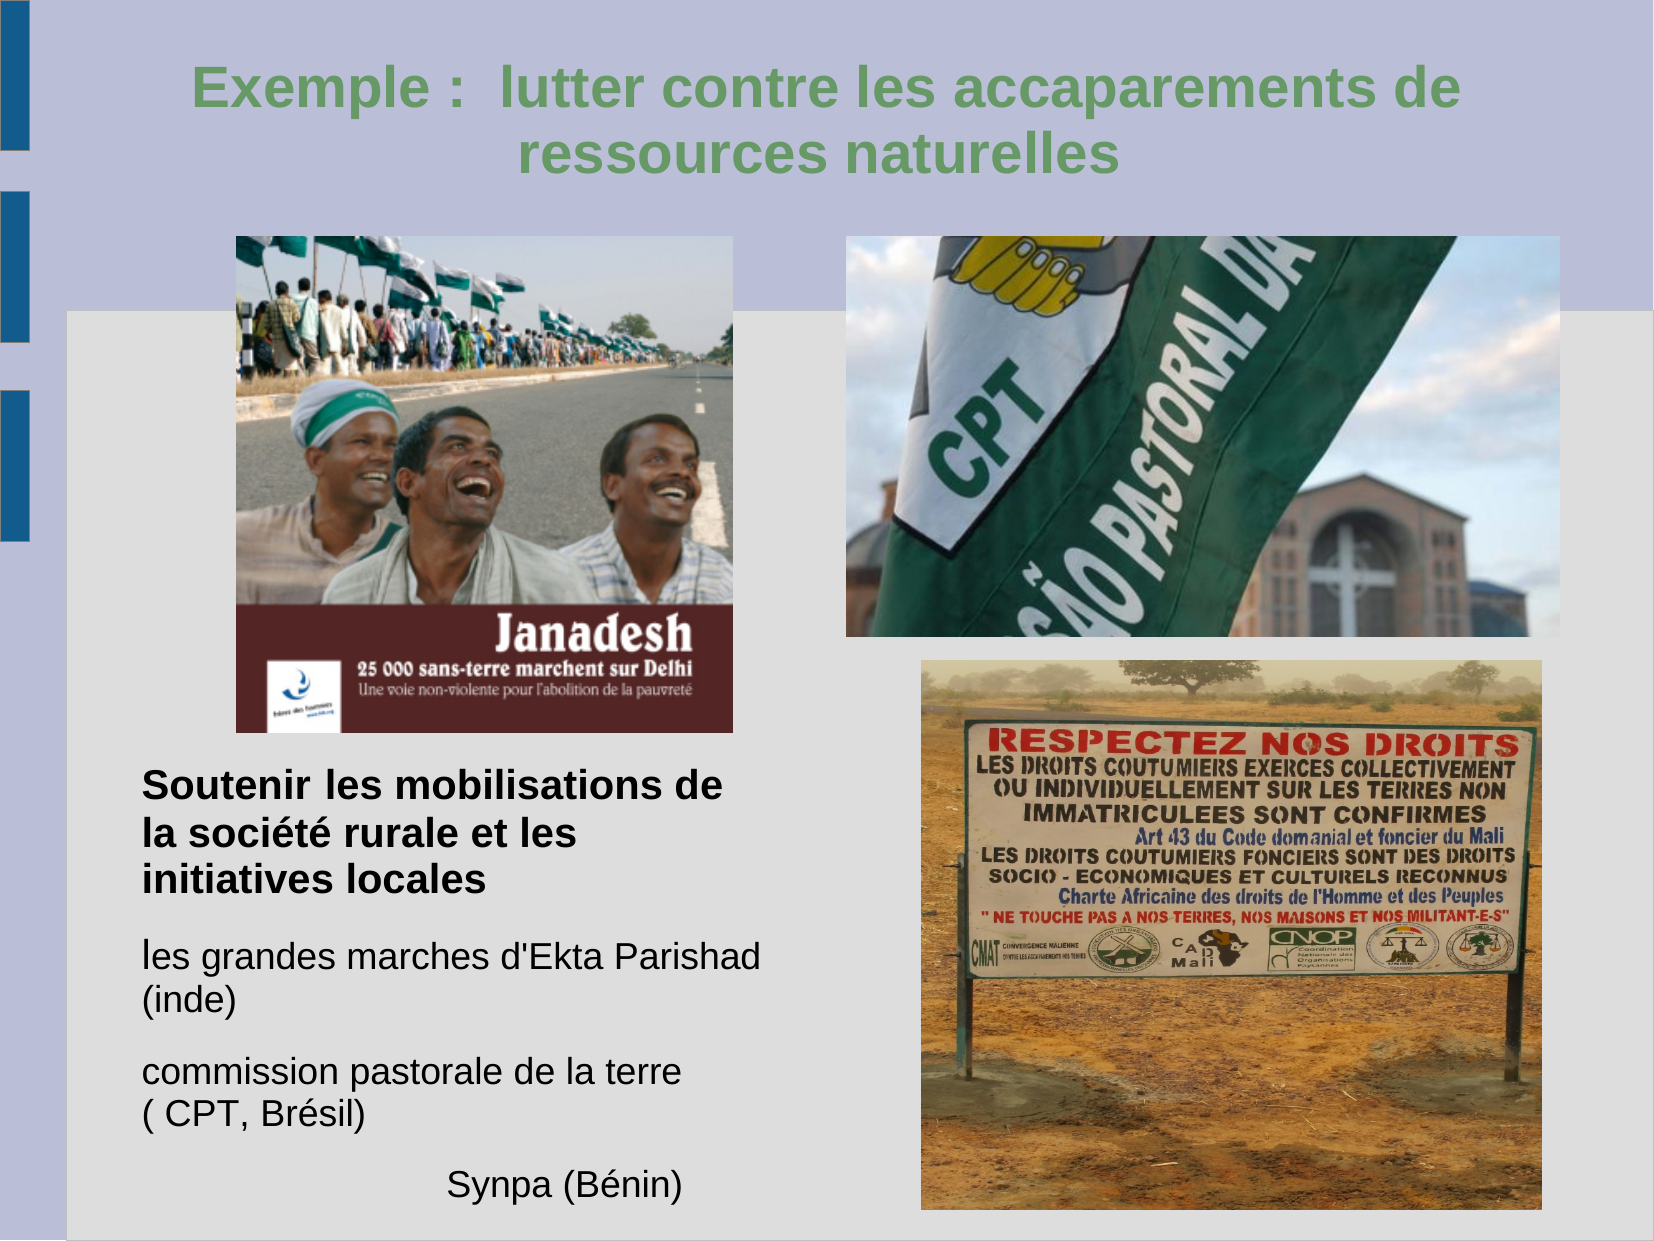

# Exemple : lutter contre les accaparements de ressources naturelles
Soutenir les mobilisations de la société rurale et les initiatives locales
les grandes marches d'Ekta Parishad (inde)
commission pastorale de la terre ( CPT, Brésil)
 Synpa (Bénin)